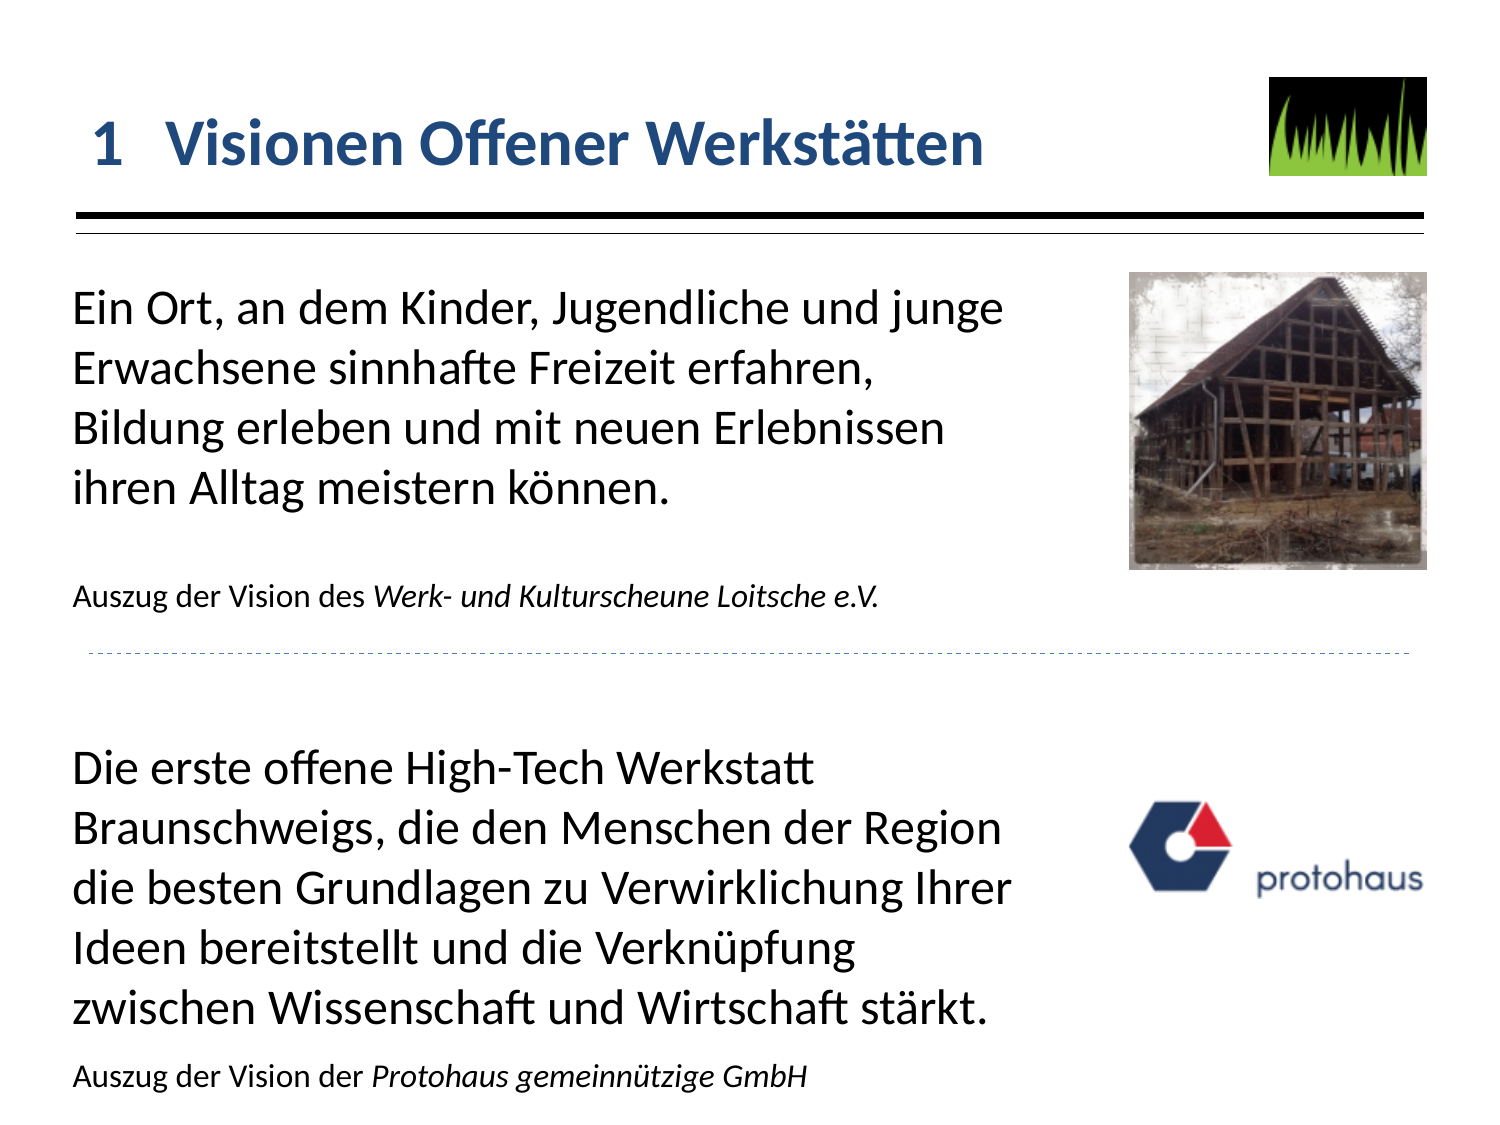

1 	Visionen Offener Werkstätten
Ein Ort, an dem Kinder, Jugendliche und junge Erwachsene sinnhafte Freizeit erfahren, Bildung erleben und mit neuen Erlebnissen ihren Alltag meistern können.
Auszug der Vision des Werk- und Kulturscheune Loitsche e.V.
Die erste offene High-Tech Werkstatt Braunschweigs, die den Menschen der Region die besten Grundlagen zu Verwirklichung Ihrer Ideen bereitstellt und die Verknüpfung zwischen Wissenschaft und Wirtschaft stärkt.
Auszug der Vision der Protohaus gemeinnützige GmbH
#